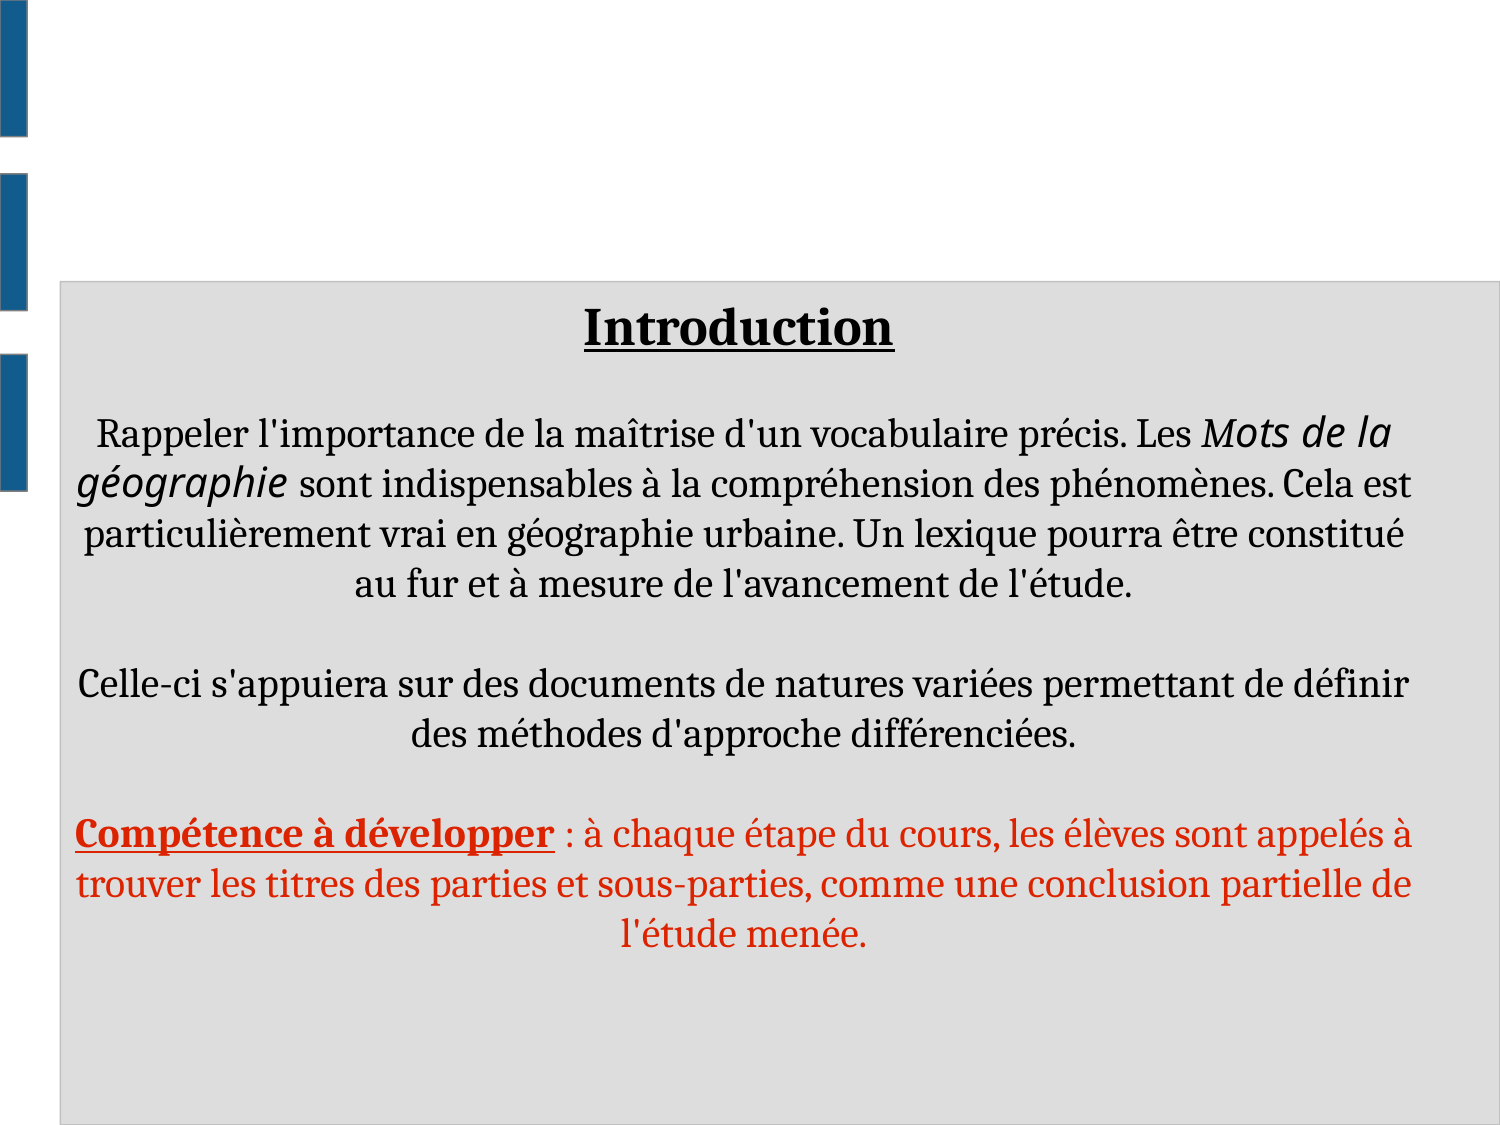

Introduction
Rappeler l'importance de la maîtrise d'un vocabulaire précis. Les Mots de la géographie sont indispensables à la compréhension des phénomènes. Cela est particulièrement vrai en géographie urbaine. Un lexique pourra être constitué au fur et à mesure de l'avancement de l'étude.
Celle-ci s'appuiera sur des documents de natures variées permettant de définir des méthodes d'approche différenciées.
Compétence à développer : à chaque étape du cours, les élèves sont appelés à trouver les titres des parties et sous-parties, comme une conclusion partielle de l'étude menée.